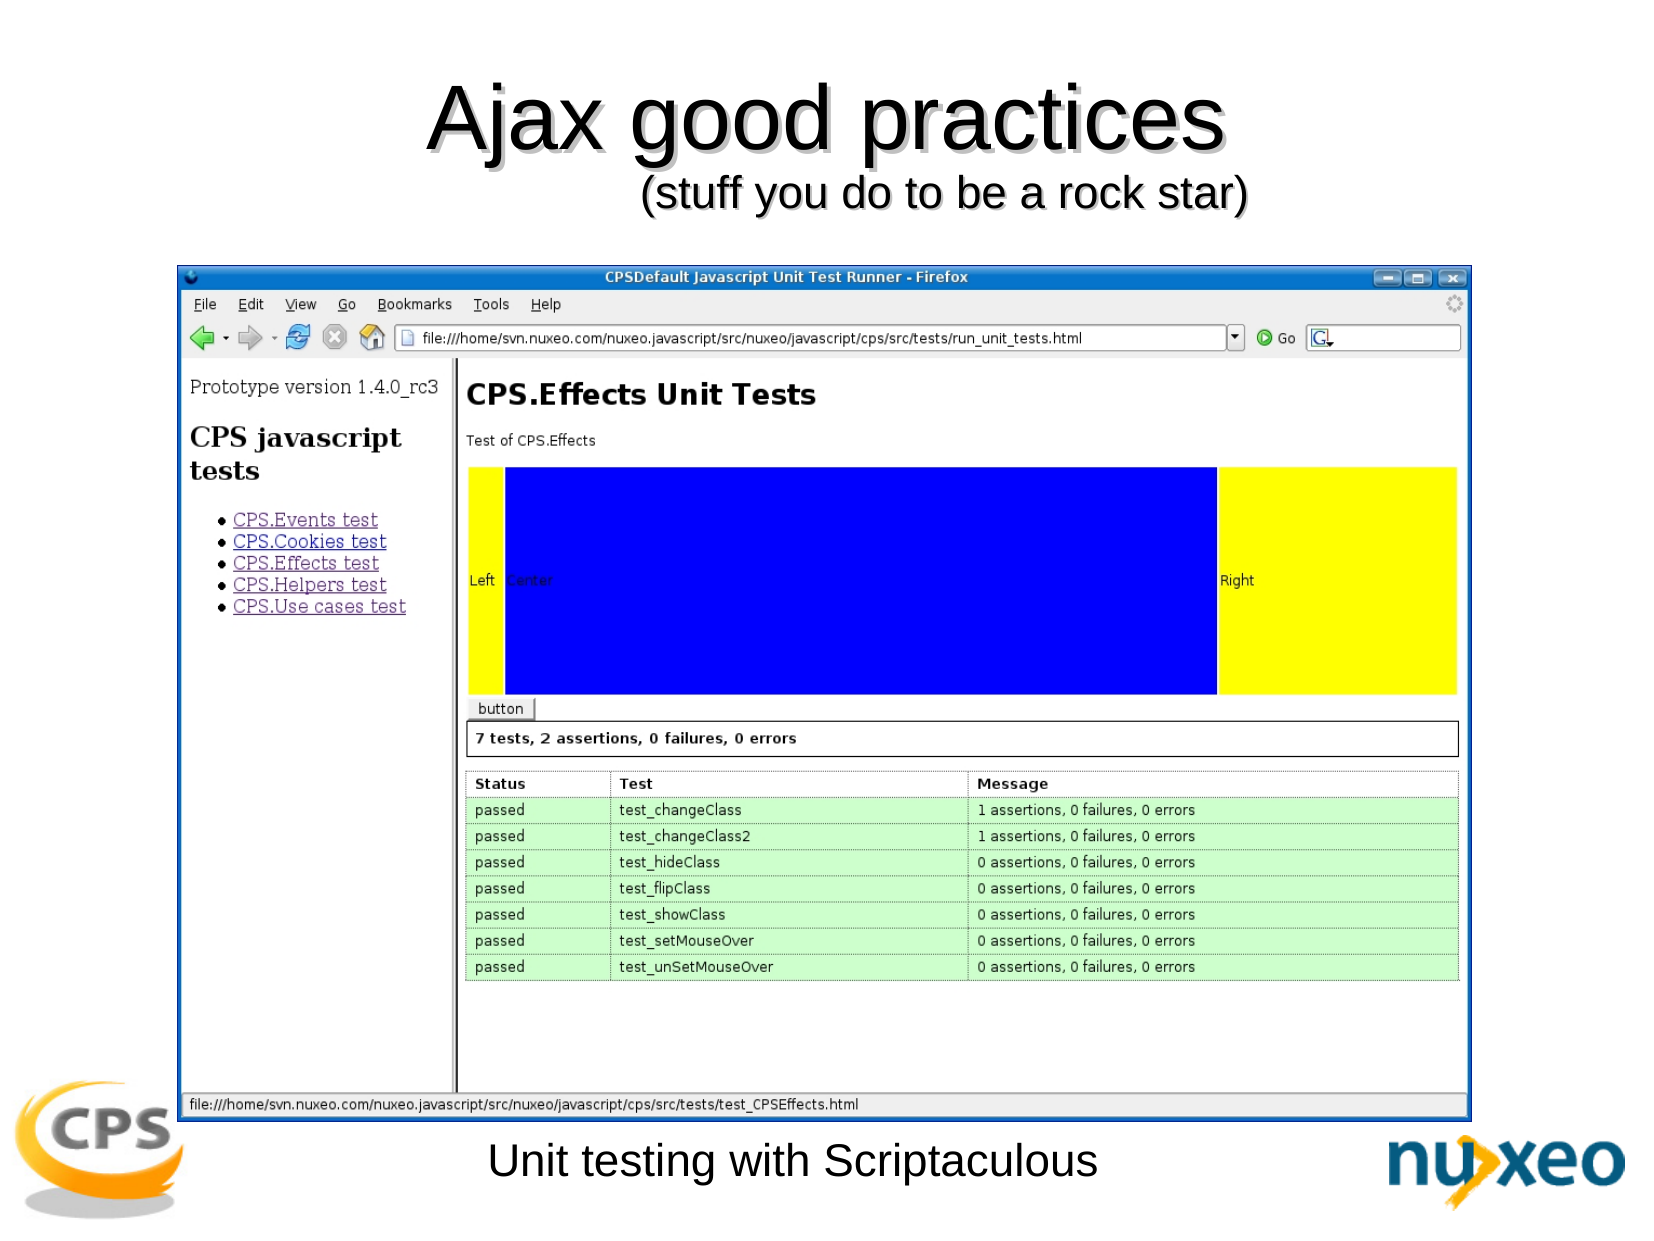

Ajax good practices
(stuff you do to be a rock star)
Unit testing with Scriptaculous